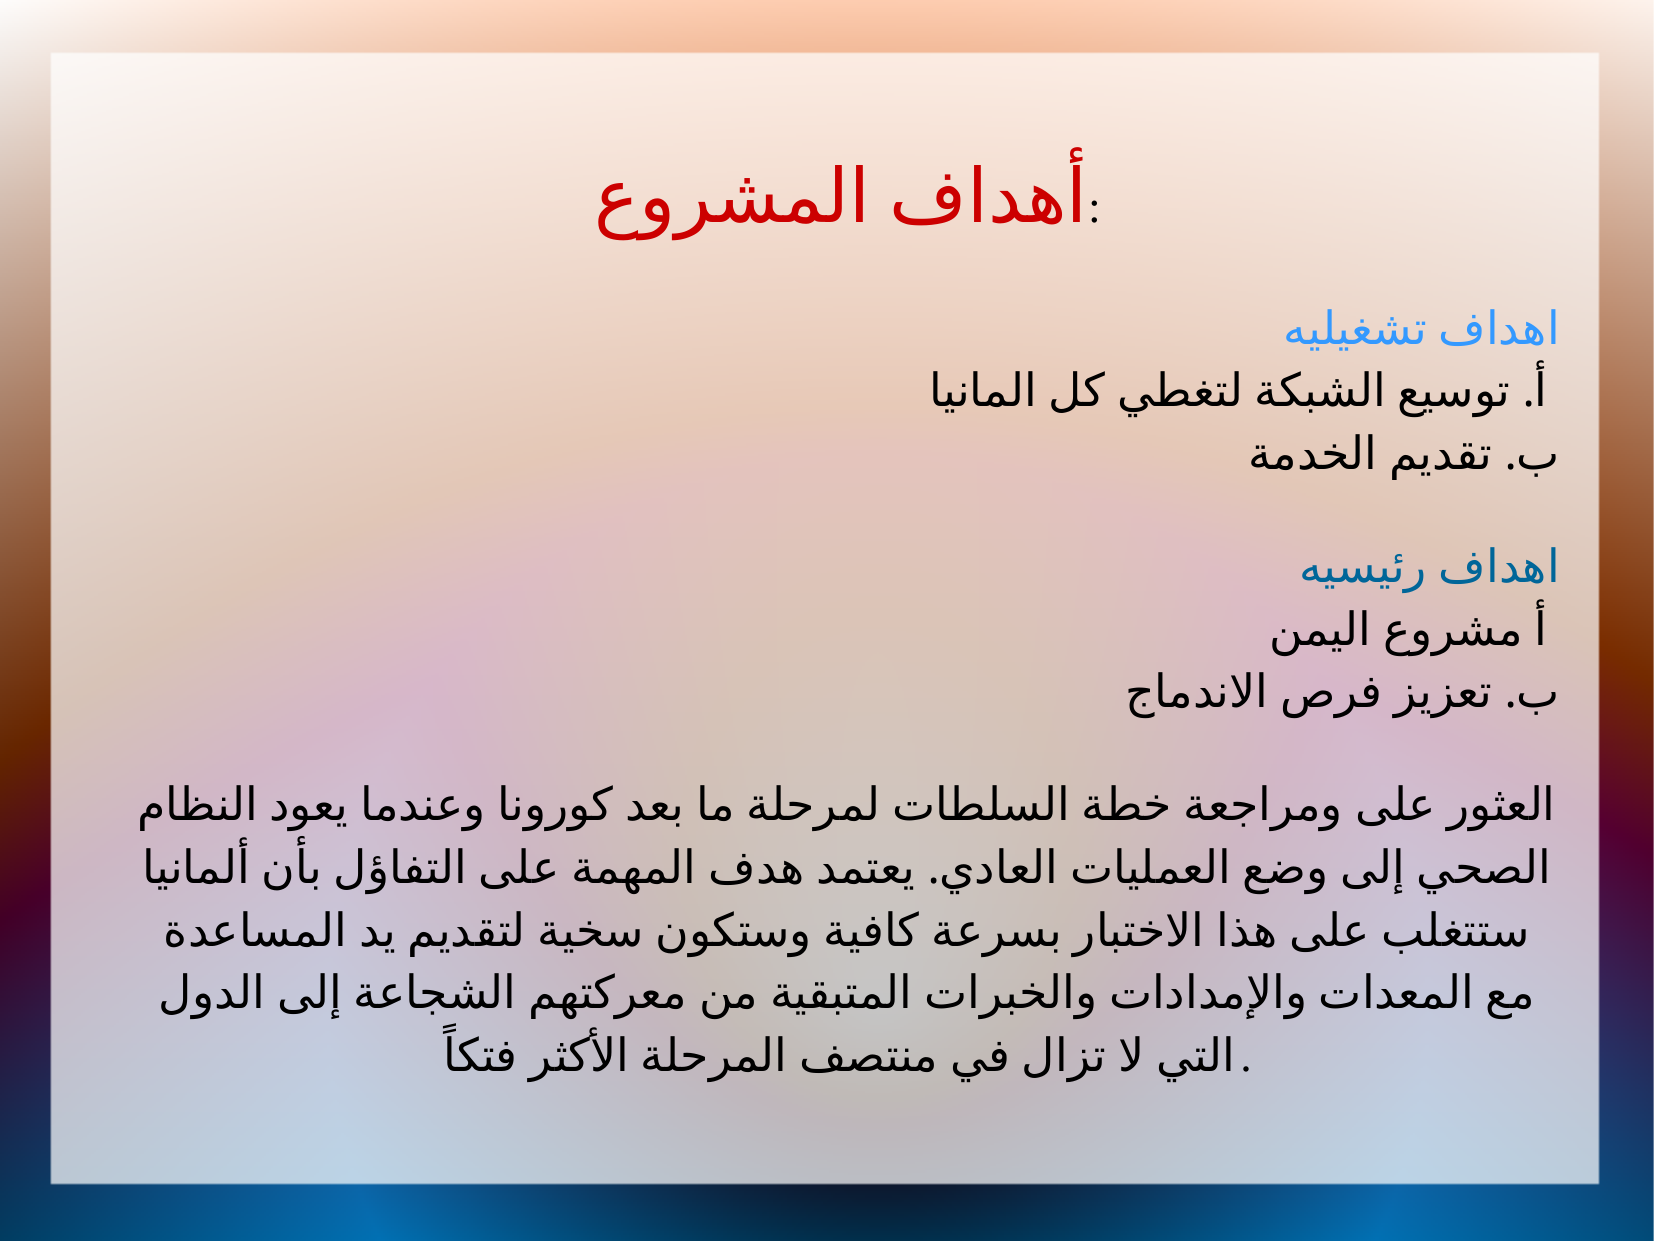

أهداف المشروع:
  اهداف تشغيليه
أ. توسيع الشبكة لتغطي كل المانيا
ب. تقديم الخدمة
اهداف رئيسيه
أ مشروع اليمن
ب. تعزيز فرص الاندماج
العثور على ومراجعة خطة السلطات لمرحلة ما بعد كورونا وعندما يعود النظام الصحي إلى وضع العمليات العادي. يعتمد هدف المهمة على التفاؤل بأن ألمانيا ستتغلب على هذا الاختبار بسرعة كافية وستكون سخية لتقديم يد المساعدة مع المعدات والإمدادات والخبرات المتبقية من معركتهم الشجاعة إلى الدول التي لا تزال في منتصف المرحلة الأكثر فتكاً.
#